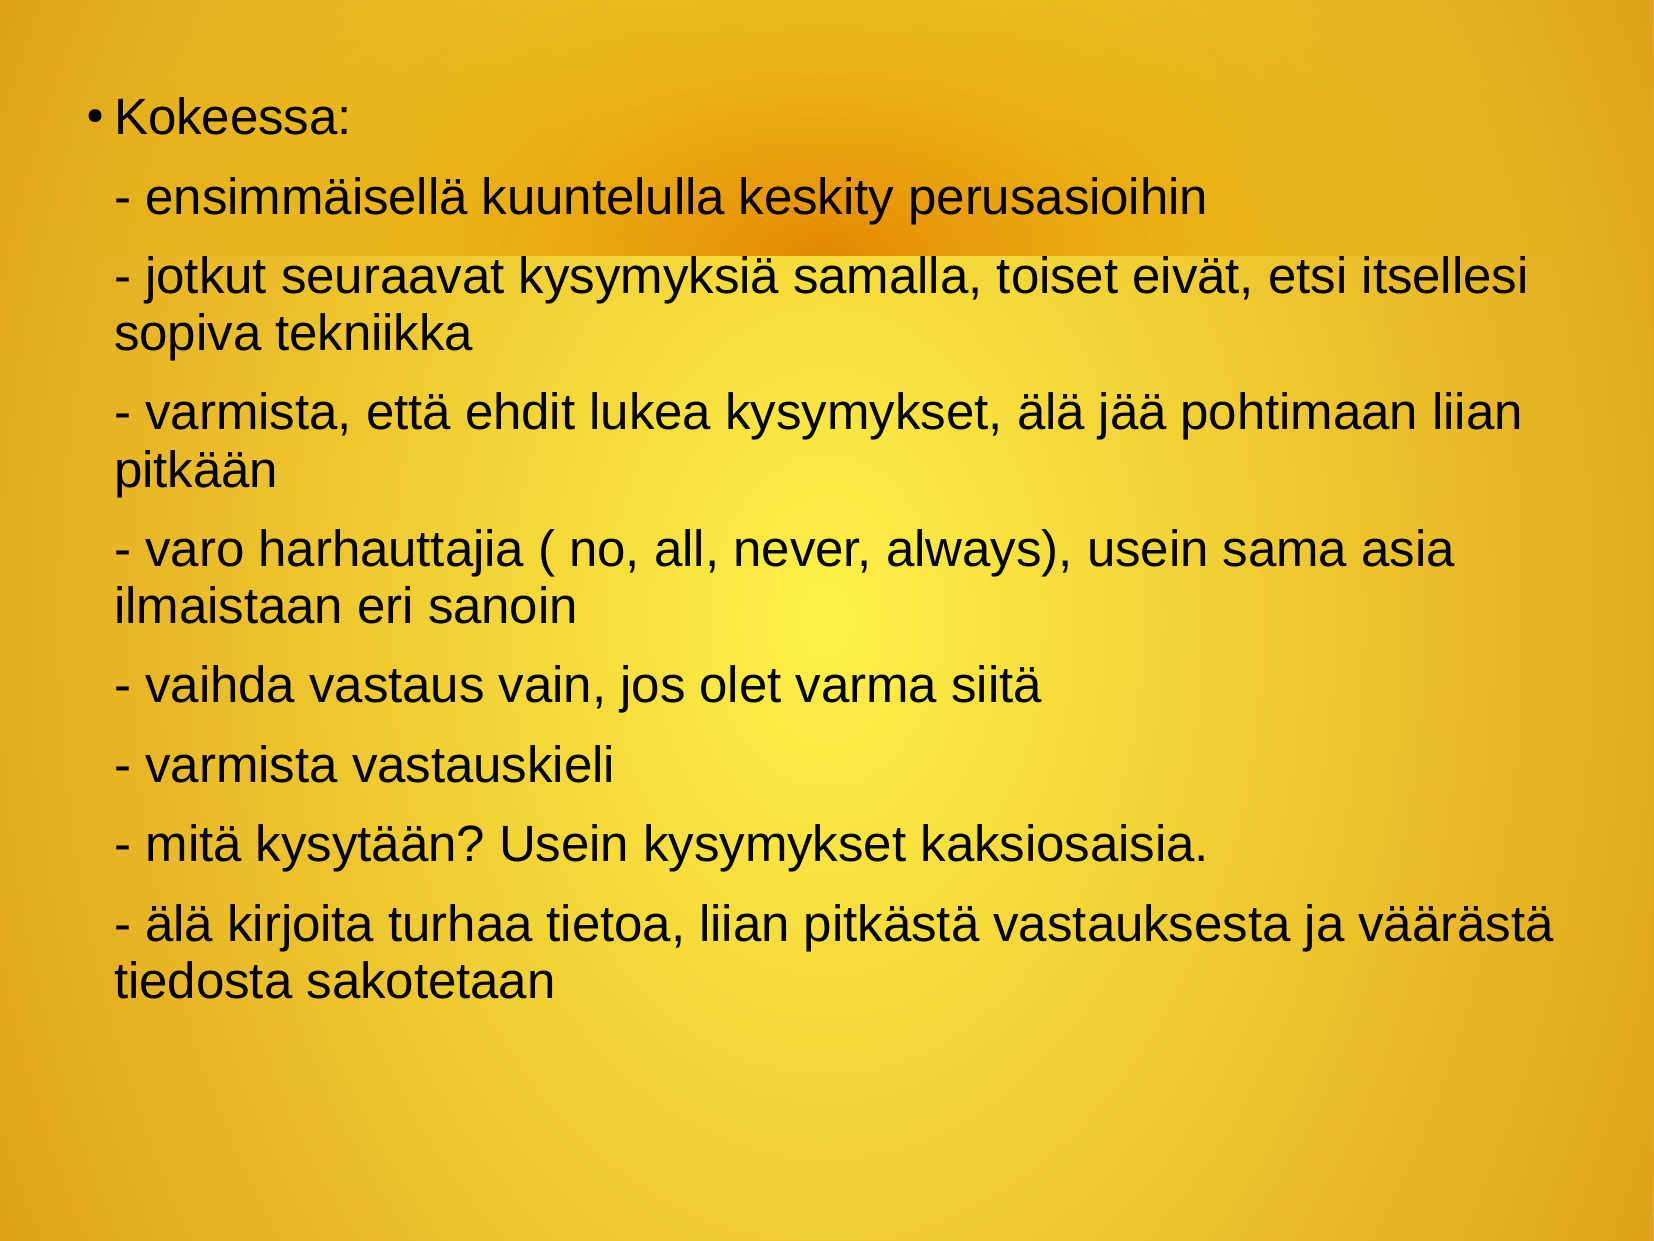

# Kokeessa:
- ensimmäisellä kuuntelulla keskity perusasioihin
- jotkut seuraavat kysymyksiä samalla, toiset eivät, etsi itsellesi sopiva tekniikka
- varmista, että ehdit lukea kysymykset, älä jää pohtimaan liian pitkään
- varo harhauttajia ( no, all, never, always), usein sama asia ilmaistaan eri sanoin
- vaihda vastaus vain, jos olet varma siitä
- varmista vastauskieli
- mitä kysytään? Usein kysymykset kaksiosaisia.
- älä kirjoita turhaa tietoa, liian pitkästä vastauksesta ja väärästä tiedosta sakotetaan